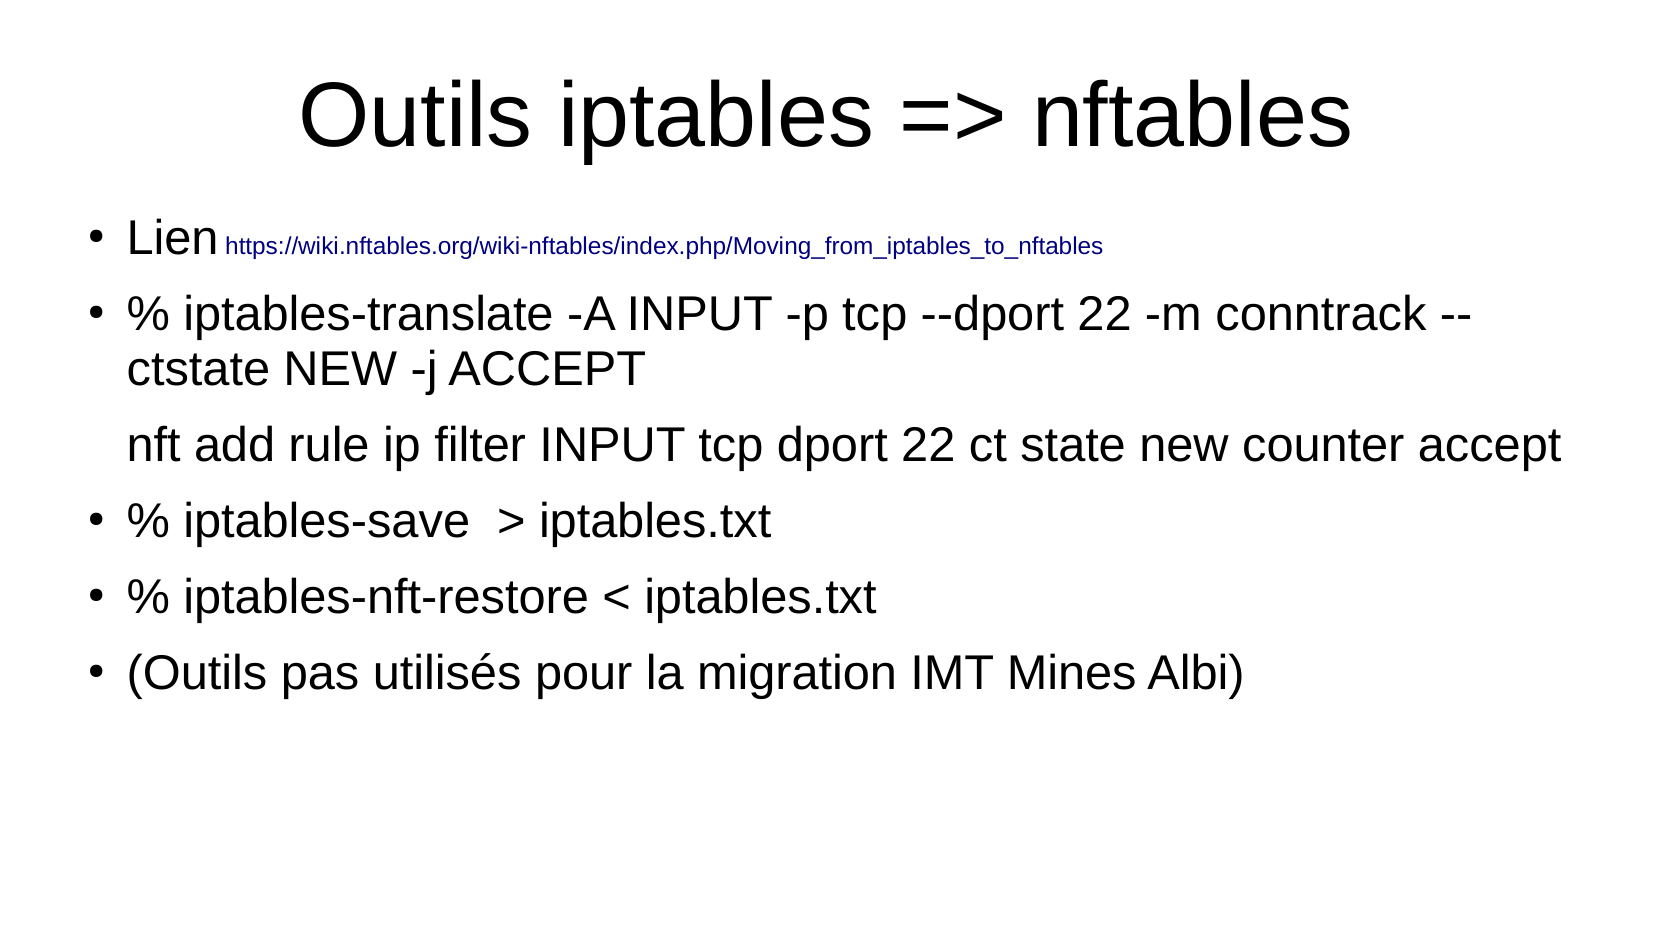

# Outils iptables => nftables
Lien https://wiki.nftables.org/wiki-nftables/index.php/Moving_from_iptables_to_nftables
% iptables-translate -A INPUT -p tcp --dport 22 -m conntrack --ctstate NEW -j ACCEPT
nft add rule ip filter INPUT tcp dport 22 ct state new counter accept
% iptables-save > iptables.txt
% iptables-nft-restore < iptables.txt
(Outils pas utilisés pour la migration IMT Mines Albi)